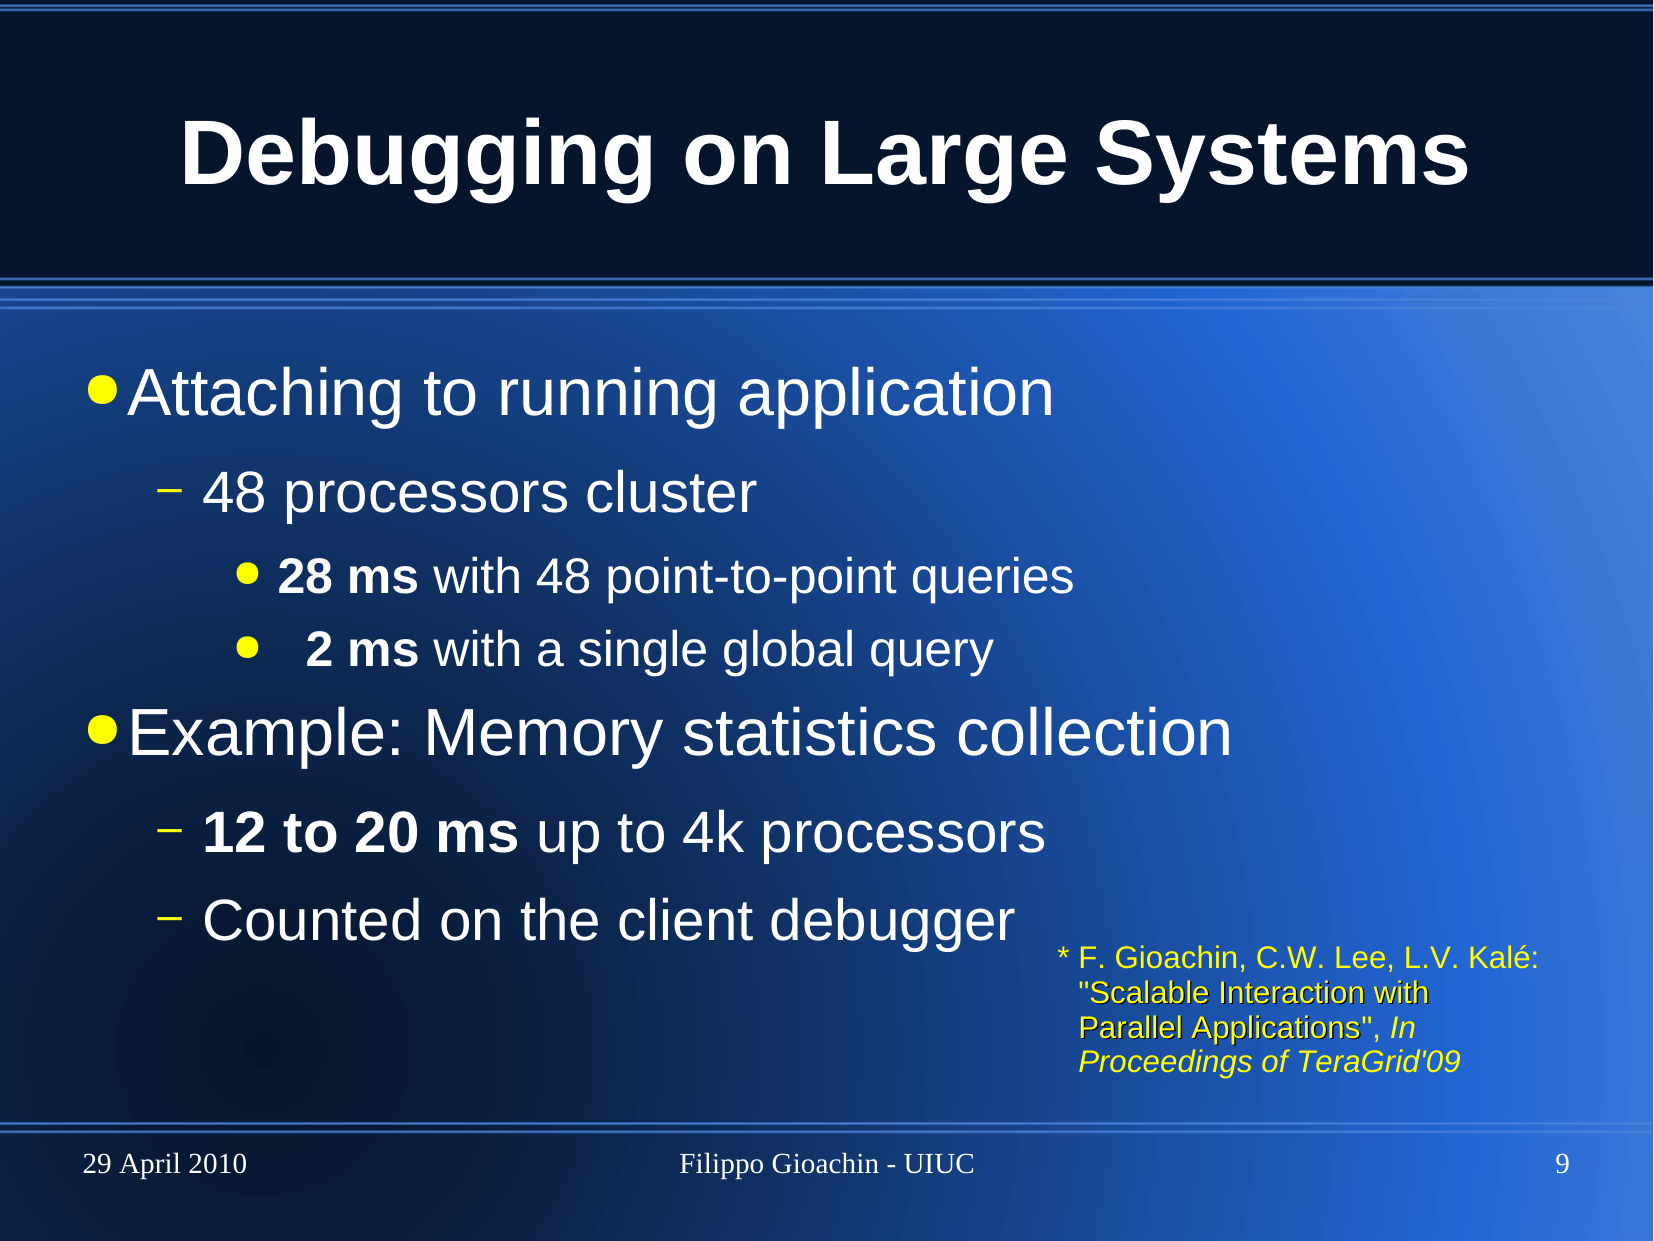

# Debugging on Large Systems
Attaching to running application
48 processors cluster
28 ms with 48 point-to-point queries
 2 ms with a single global query
Example: Memory statistics collection
12 to 20 ms up to 4k processors
Counted on the client debugger
* F. Gioachin, C.W. Lee, L.V. Kalé: "Scalable Interaction with Parallel Applications", In Proceedings of TeraGrid'09
29 April 2010
Filippo Gioachin - UIUC
9